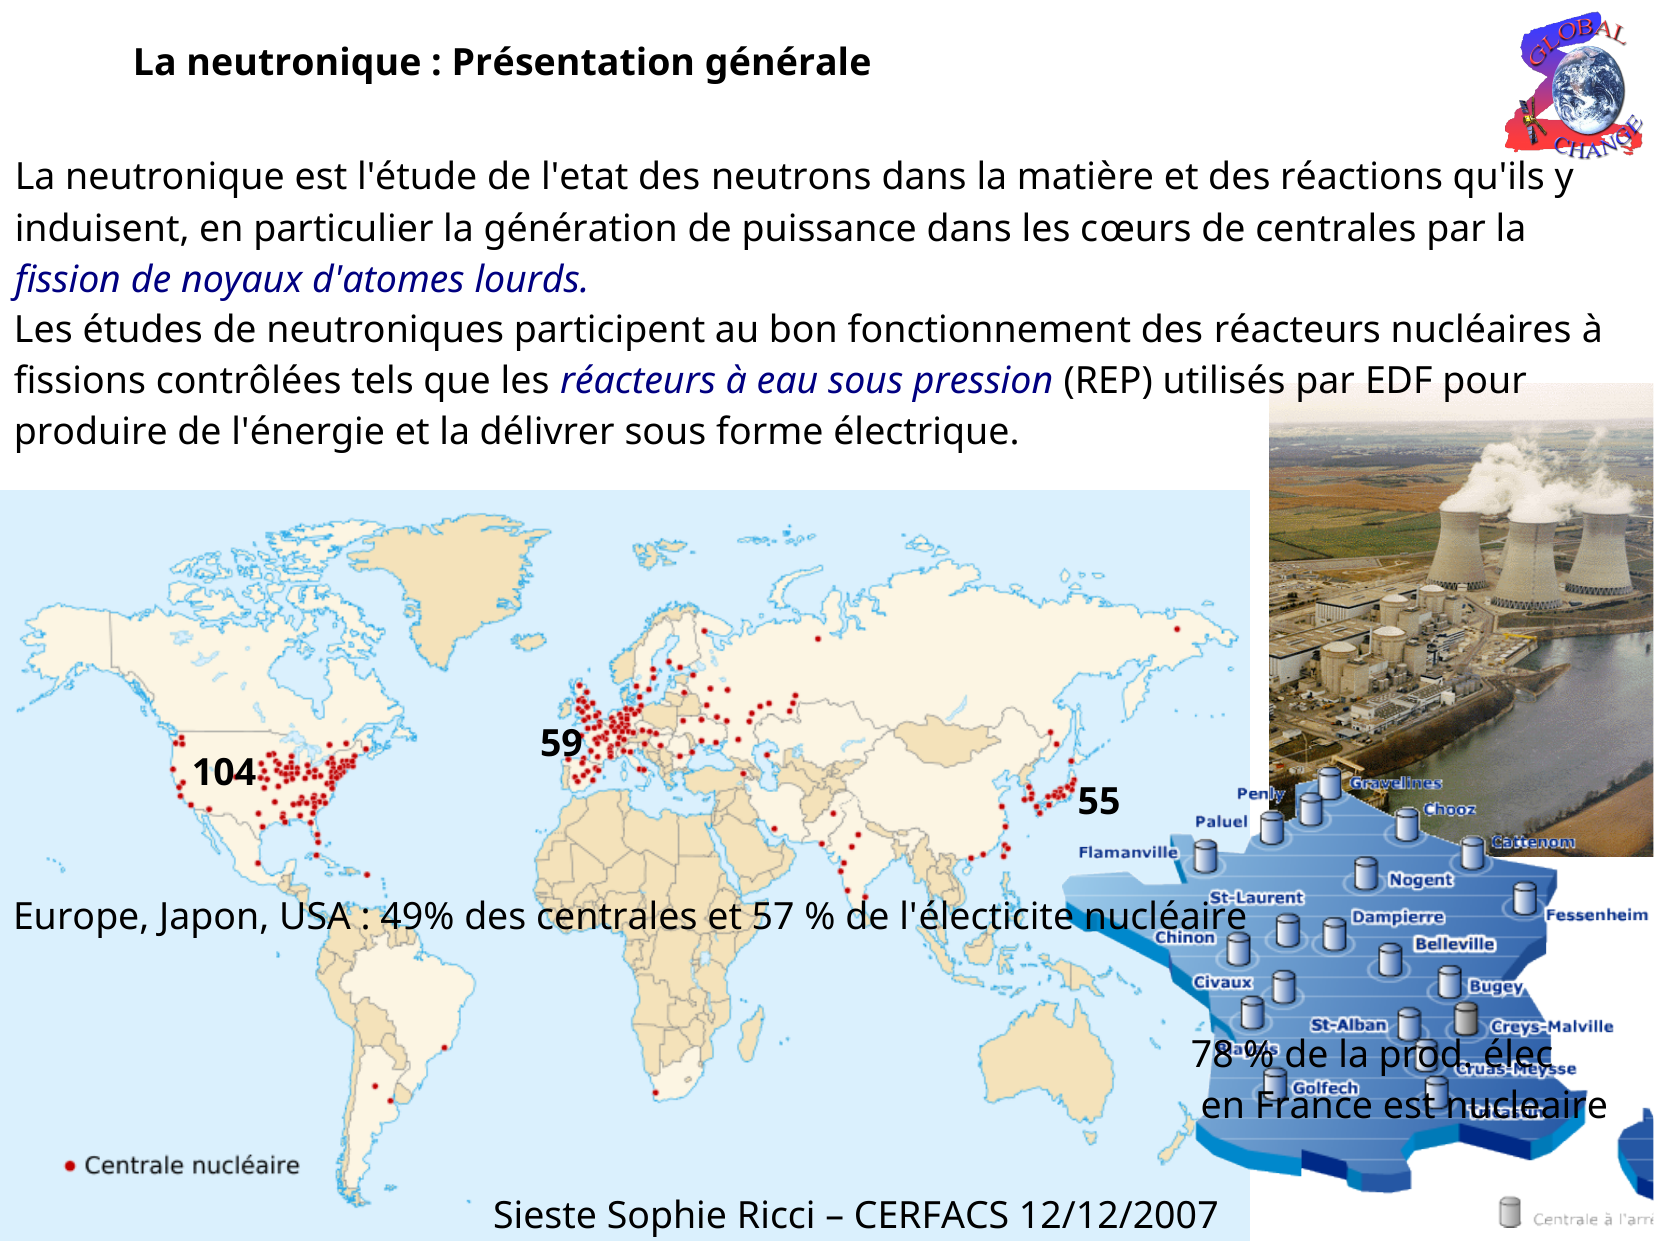

La neutronique : Présentation générale
La neutronique est l'étude de l'etat des neutrons dans la matière et des réactions qu'ils y induisent, en particulier la génération de puissance dans les cœurs de centrales par la fission de noyaux d'atomes lourds.
Les études de neutroniques participent au bon fonctionnement des réacteurs nucléaires à fissions contrôlées tels que les réacteurs à eau sous pression (REP) utilisés par EDF pour produire de l'énergie et la délivrer sous forme électrique.
59
104
55
Europe, Japon, USA : 49% des centrales et 57 % de l'électicite nucléaire
78 % de la prod. élec
 en France est nucleaire
Sieste Sophie Ricci – CERFACS 12/12/2007